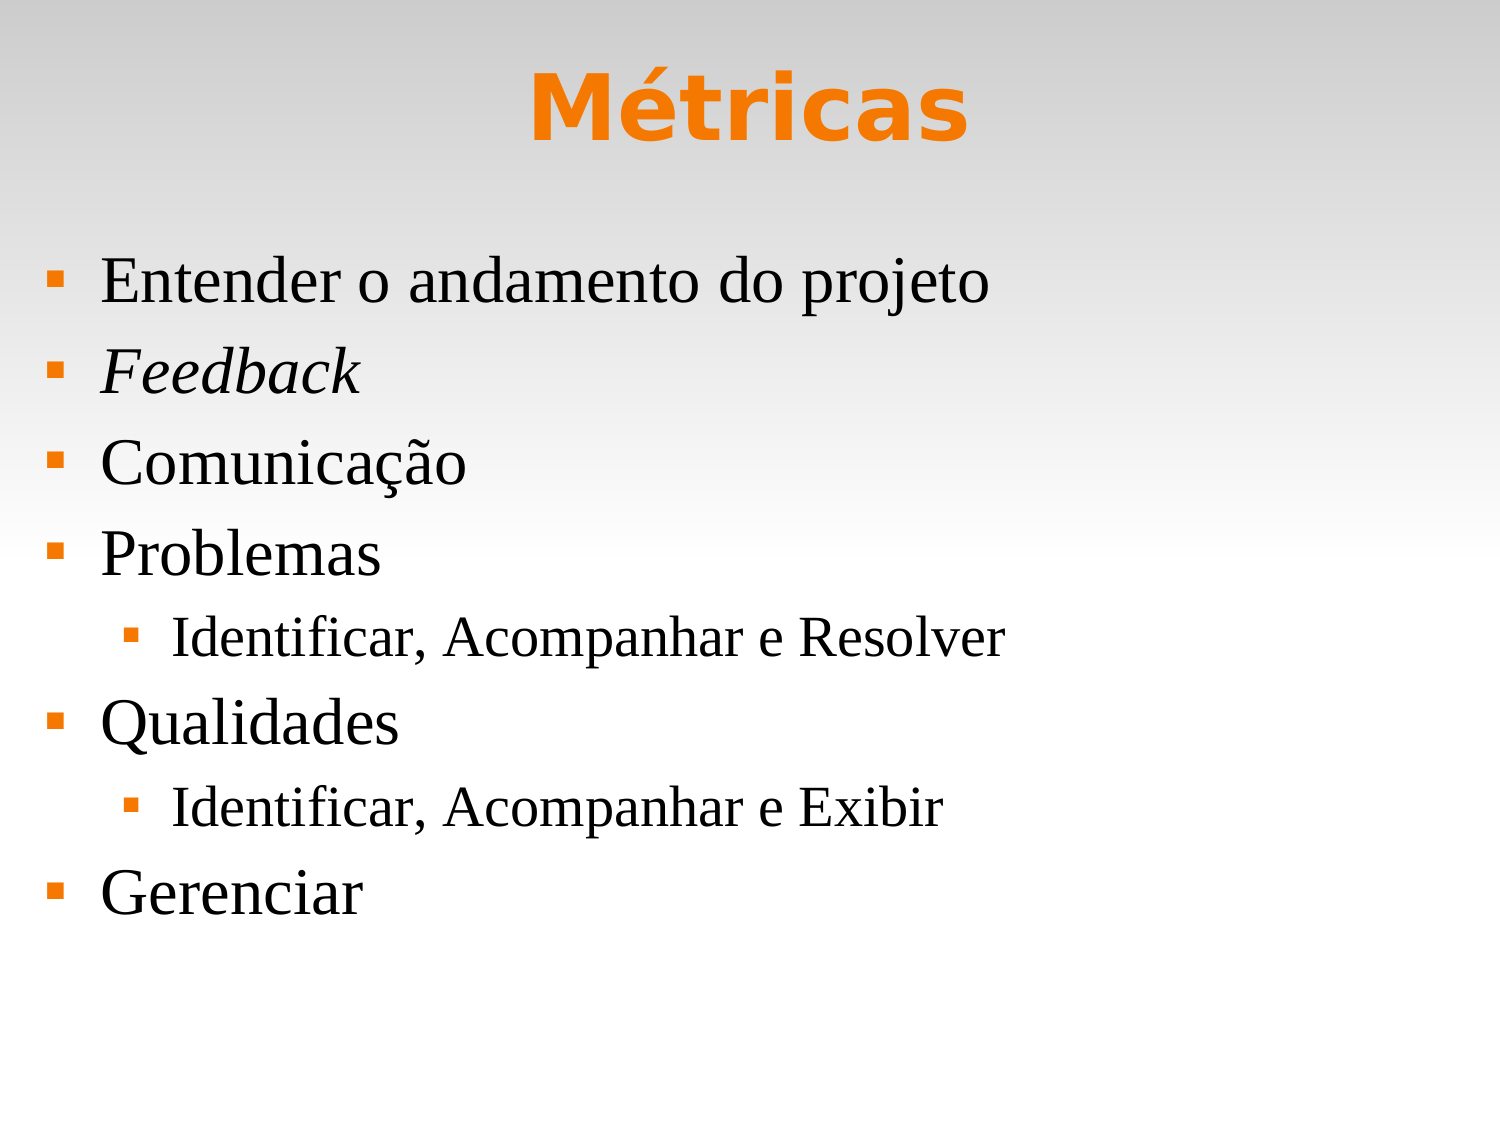

# Métricas
Entender o andamento do projeto
Feedback
Comunicação
Problemas
Identificar, Acompanhar e Resolver
Qualidades
Identificar, Acompanhar e Exibir
Gerenciar